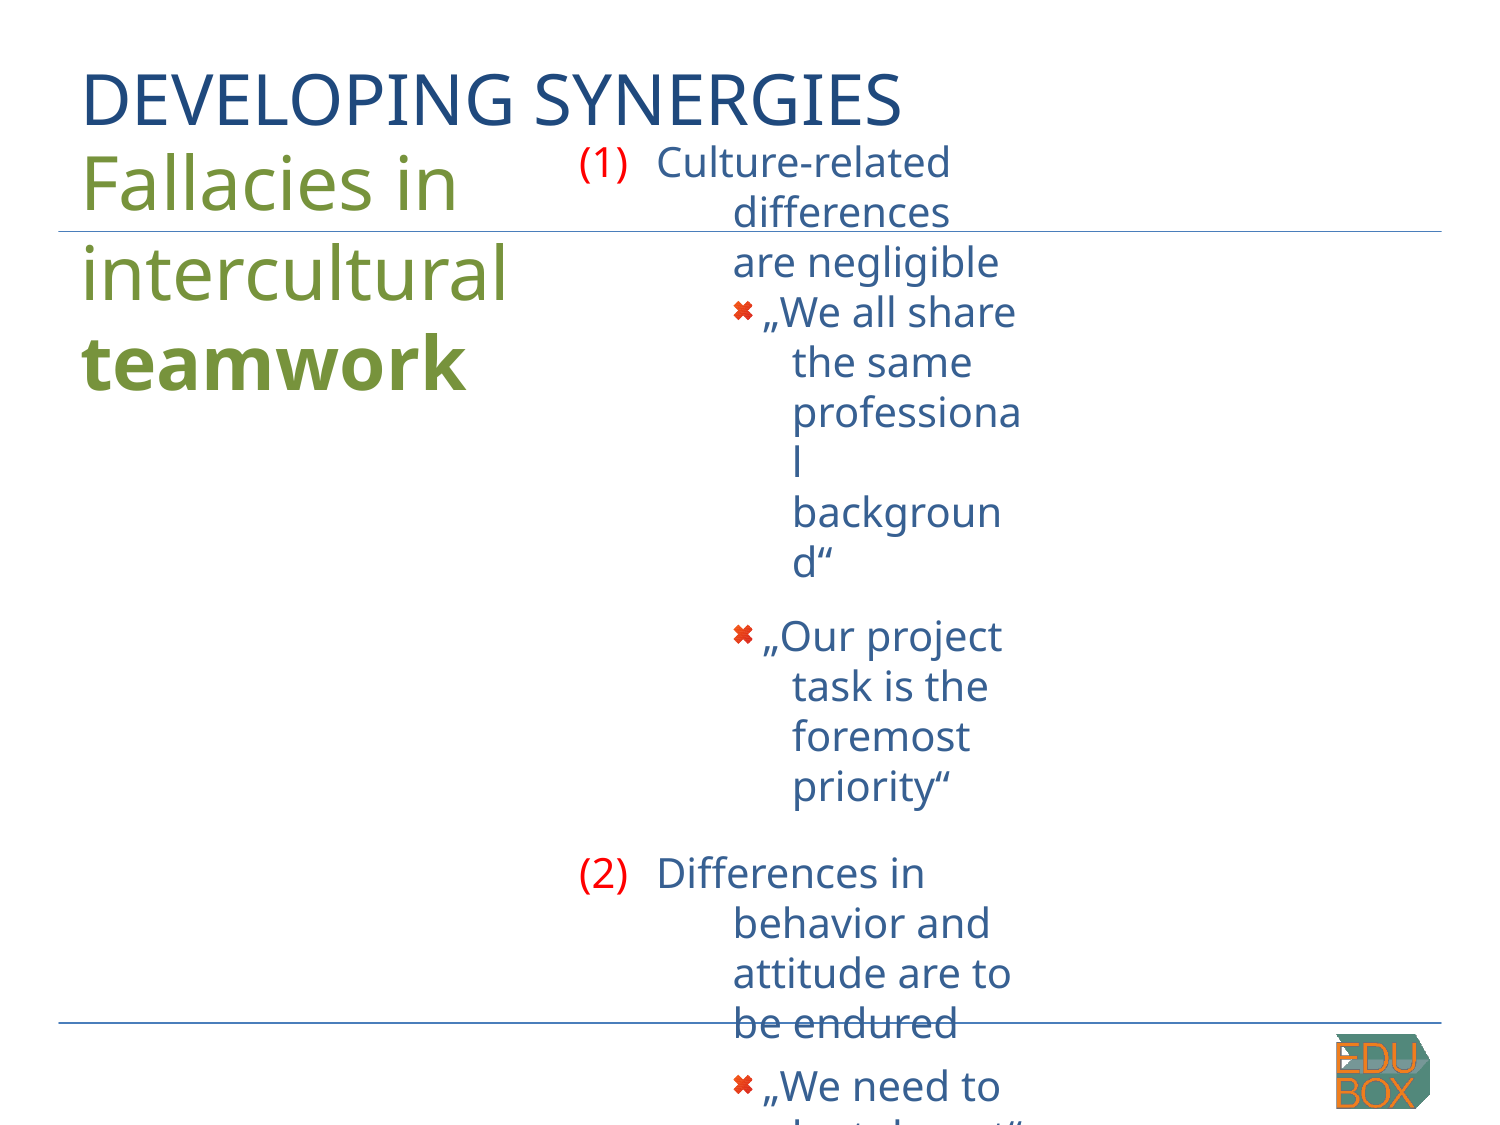

DEVELOPING SYNERGIES
# Fallacies in intercultural teamwork
Culture-related differences are negligible
„We all share the same professional background“
„Our project task is the foremost priority“
Differences in behavior and attitude are to be endured
„We need to be tolerant“ (esp. as interculturalists)
„We don‘t want to wake sleeping dogs“
Collaboration processes and group climate are incidental
„We don‘t have time for that“
„Who needs that ‚psycho‘-stuff …?